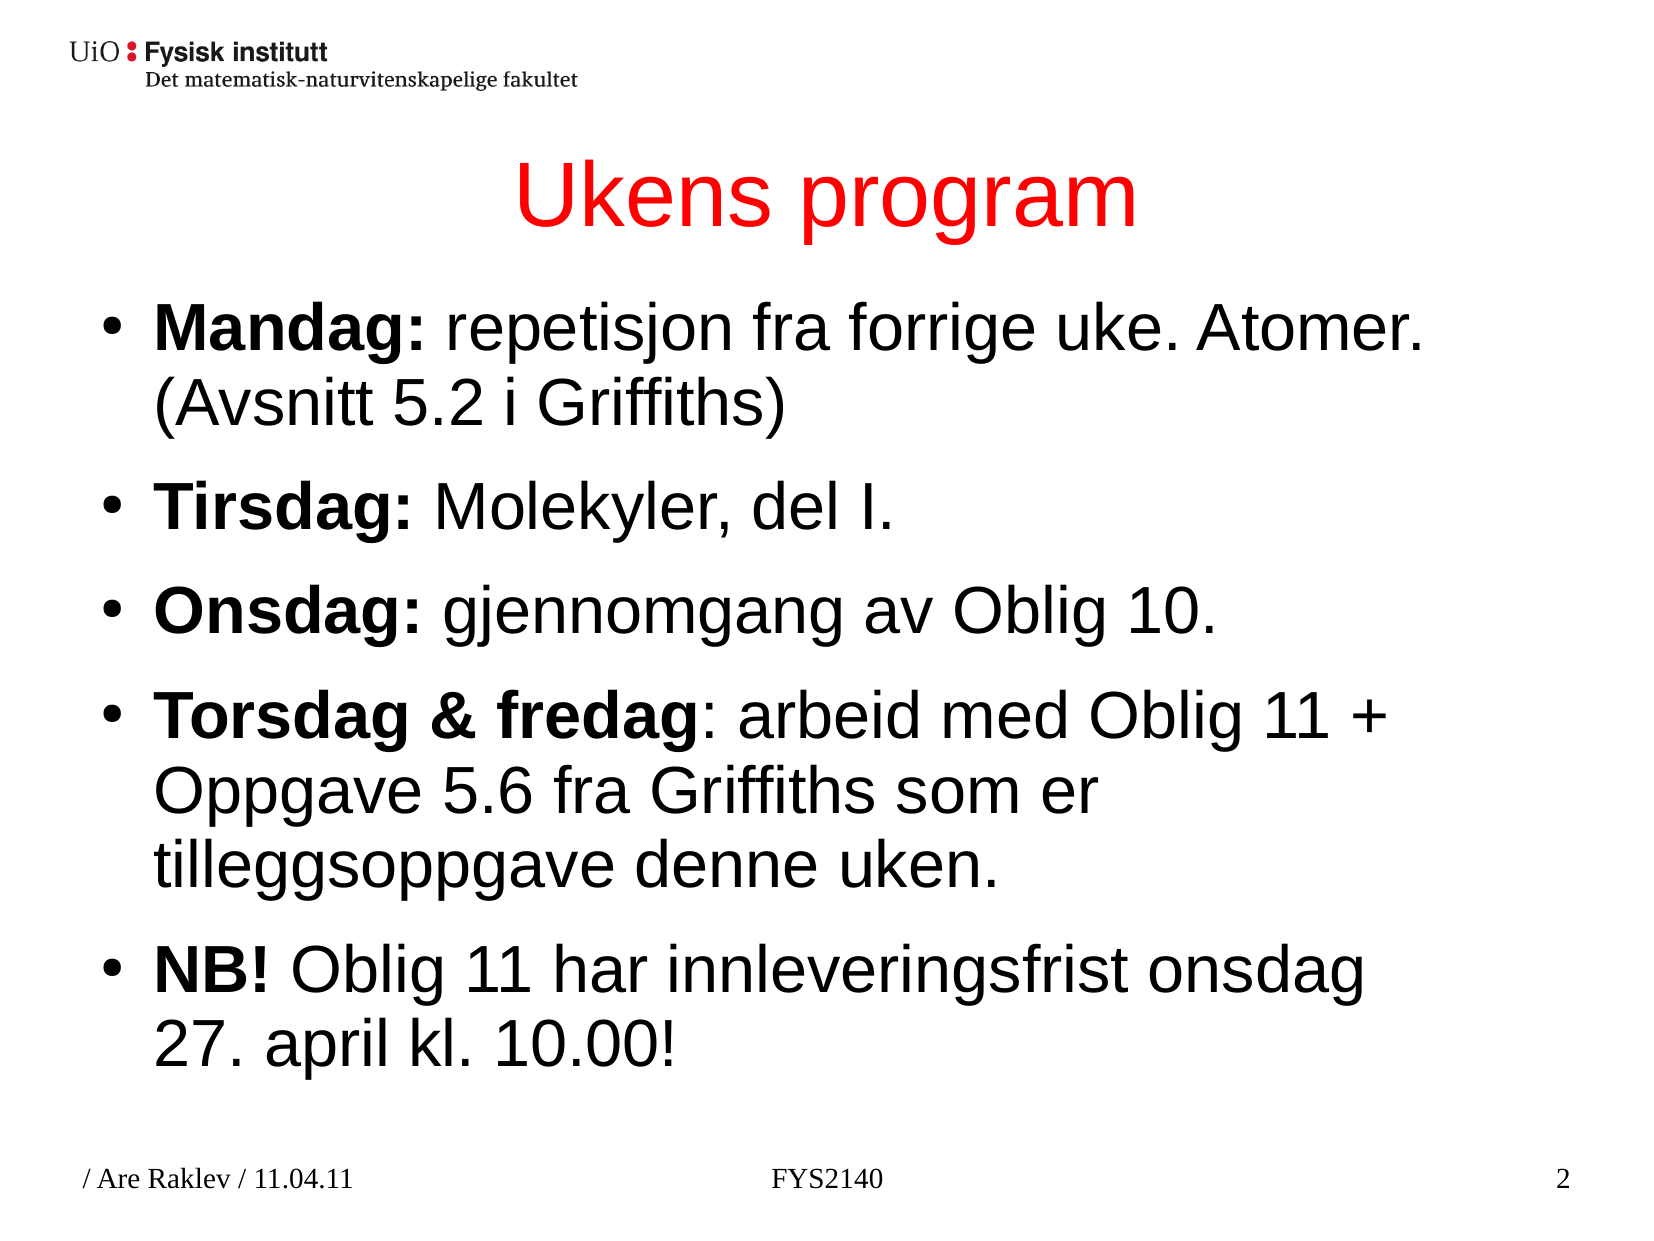

# Ukens program
Mandag: repetisjon fra forrige uke. Atomer. (Avsnitt 5.2 i Griffiths)
Tirsdag: Molekyler, del I.
Onsdag: gjennomgang av Oblig 10.
Torsdag & fredag: arbeid med Oblig 11 + Oppgave 5.6 fra Griffiths som er tilleggsoppgave denne uken.
NB! Oblig 11 har innleveringsfrist onsdag 27. april kl. 10.00!
/ Are Raklev / 11.04.11
FYS2140
2